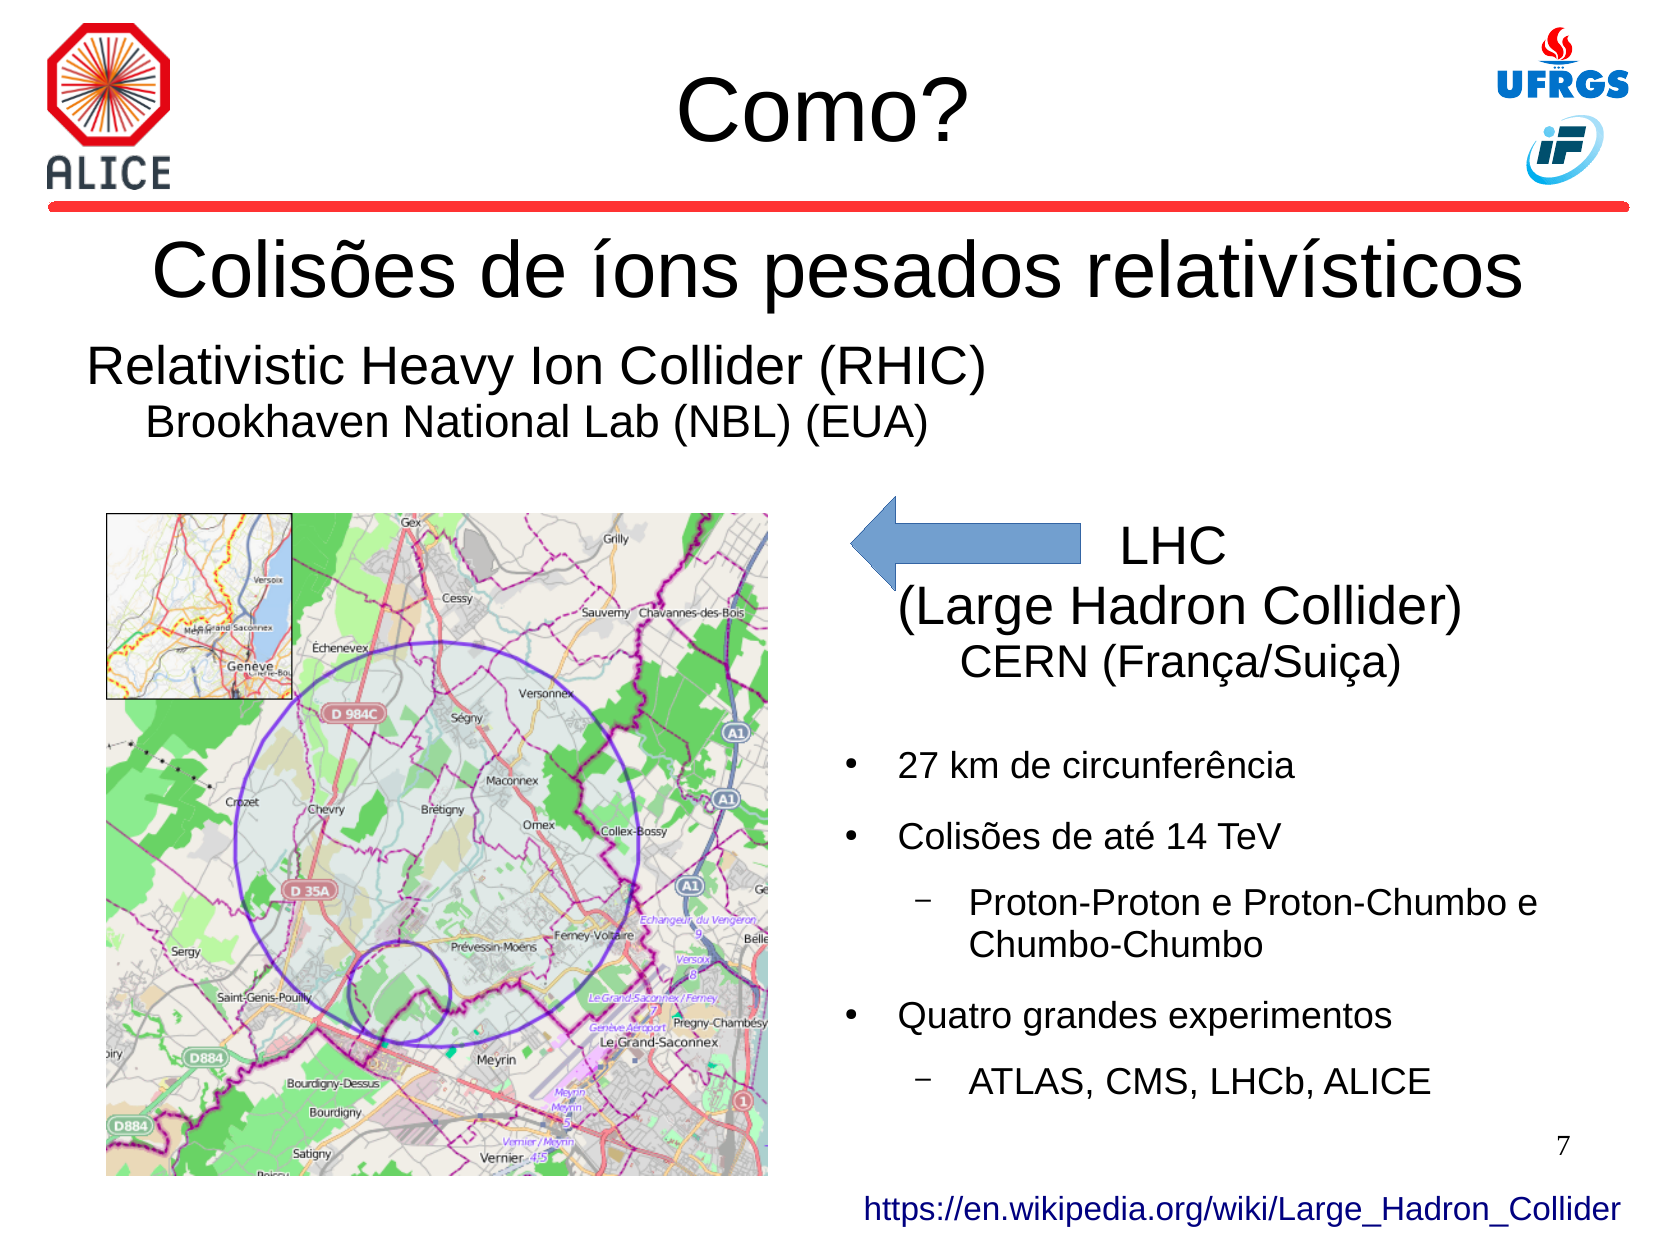

# Como?
Colisões de íons pesados relativísticos
Relativistic Heavy Ion Collider (RHIC)
Brookhaven National Lab (NBL) (EUA)
LHC
(Large Hadron Collider)
CERN (França/Suiça)
27 km de circunferência
Colisões de até 14 TeV
Proton-Proton e Proton-Chumbo e Chumbo-Chumbo
Quatro grandes experimentos
ATLAS, CMS, LHCb, ALICE
7
https://en.wikipedia.org/wiki/Large_Hadron_Collider